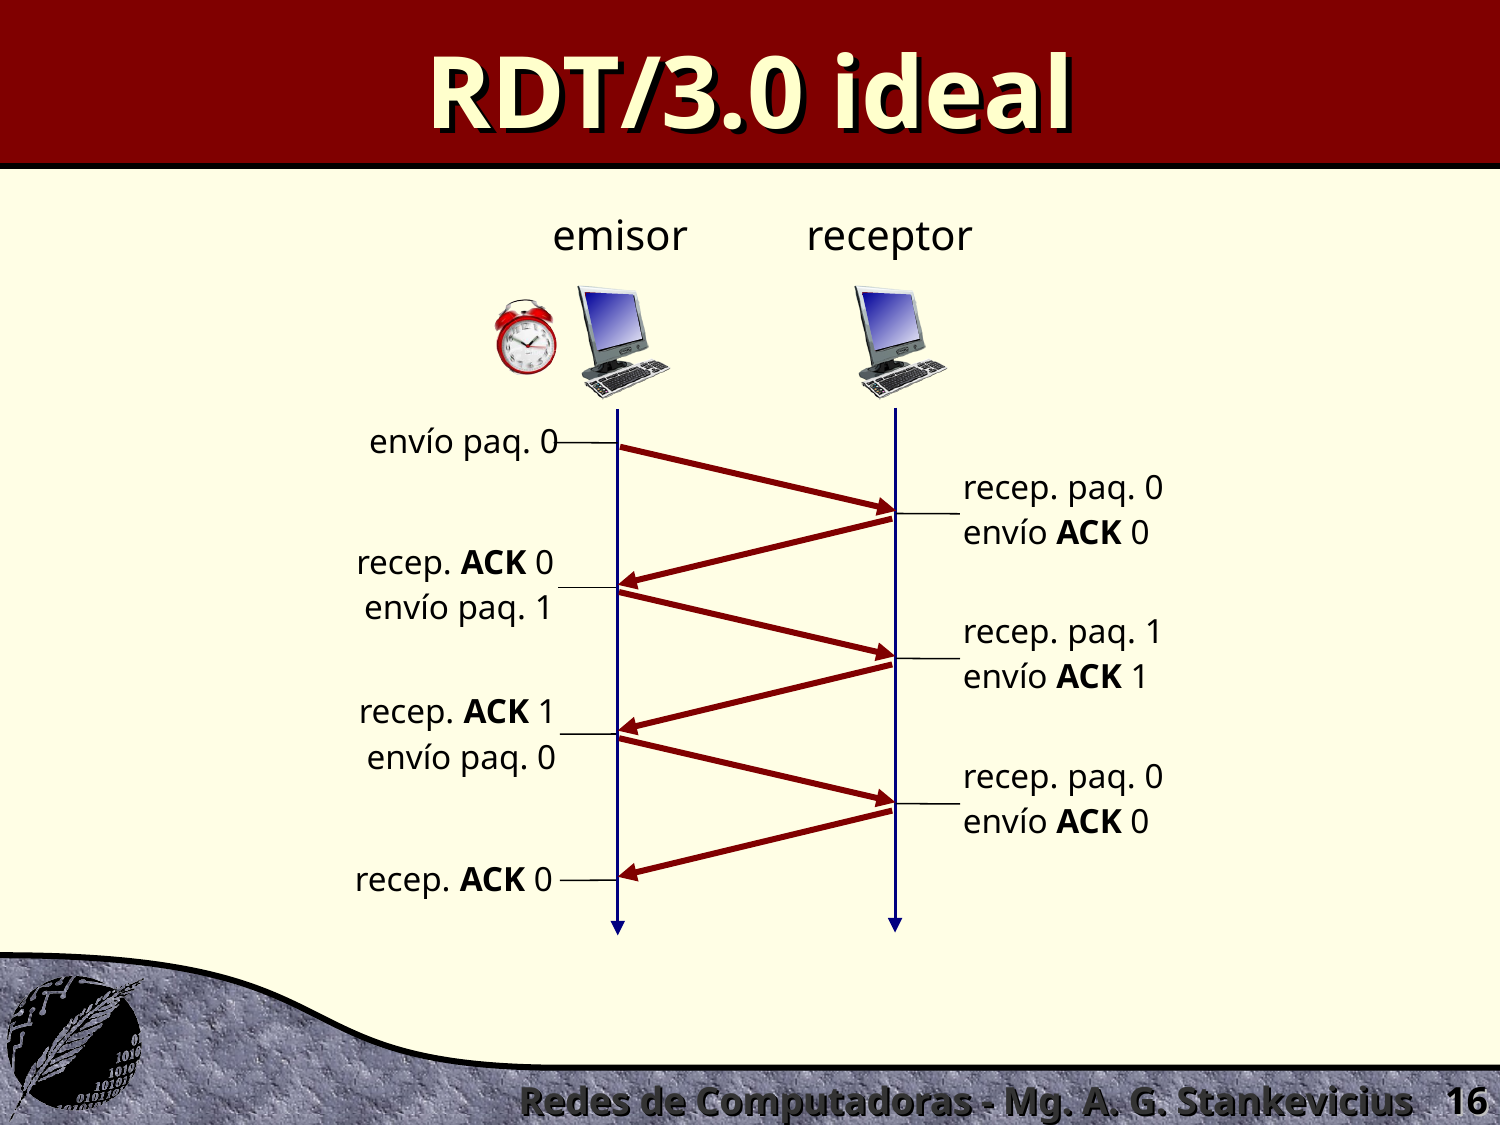

# RDT/3.0 ideal
emisor
receptor
envío paq. 0
recep. paq. 0
envío ACK 0
recep. ACK 0
envío paq. 1
recep. paq. 1
envío ACK 1
recep. ACK 1
envío paq. 0
recep. paq. 0
envío ACK 0
recep. ACK 0
16